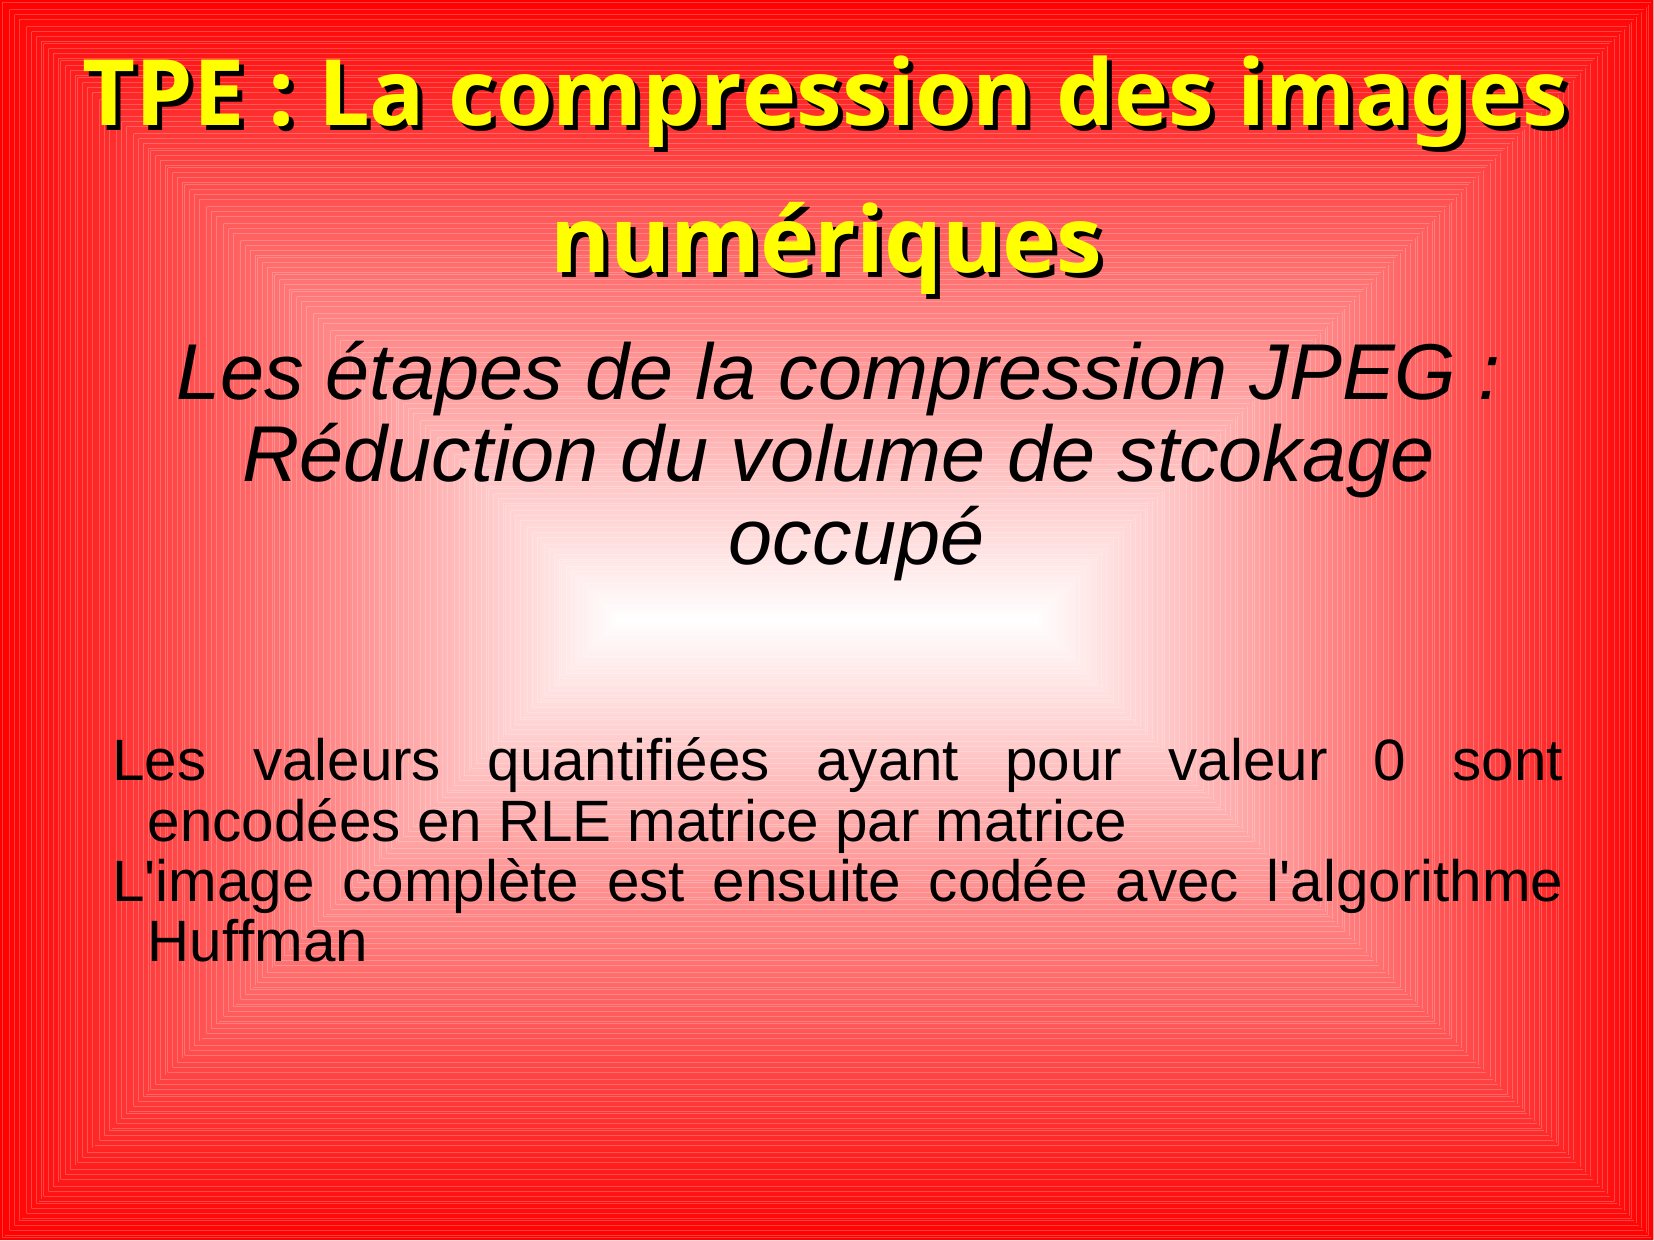

# TPE : La compression des images numériques
Les étapes de la compression JPEG :
Réduction du volume de stcokage occupé
Les valeurs quantifiées ayant pour valeur 0 sont encodées en RLE matrice par matrice
L'image complète est ensuite codée avec l'algorithme Huffman